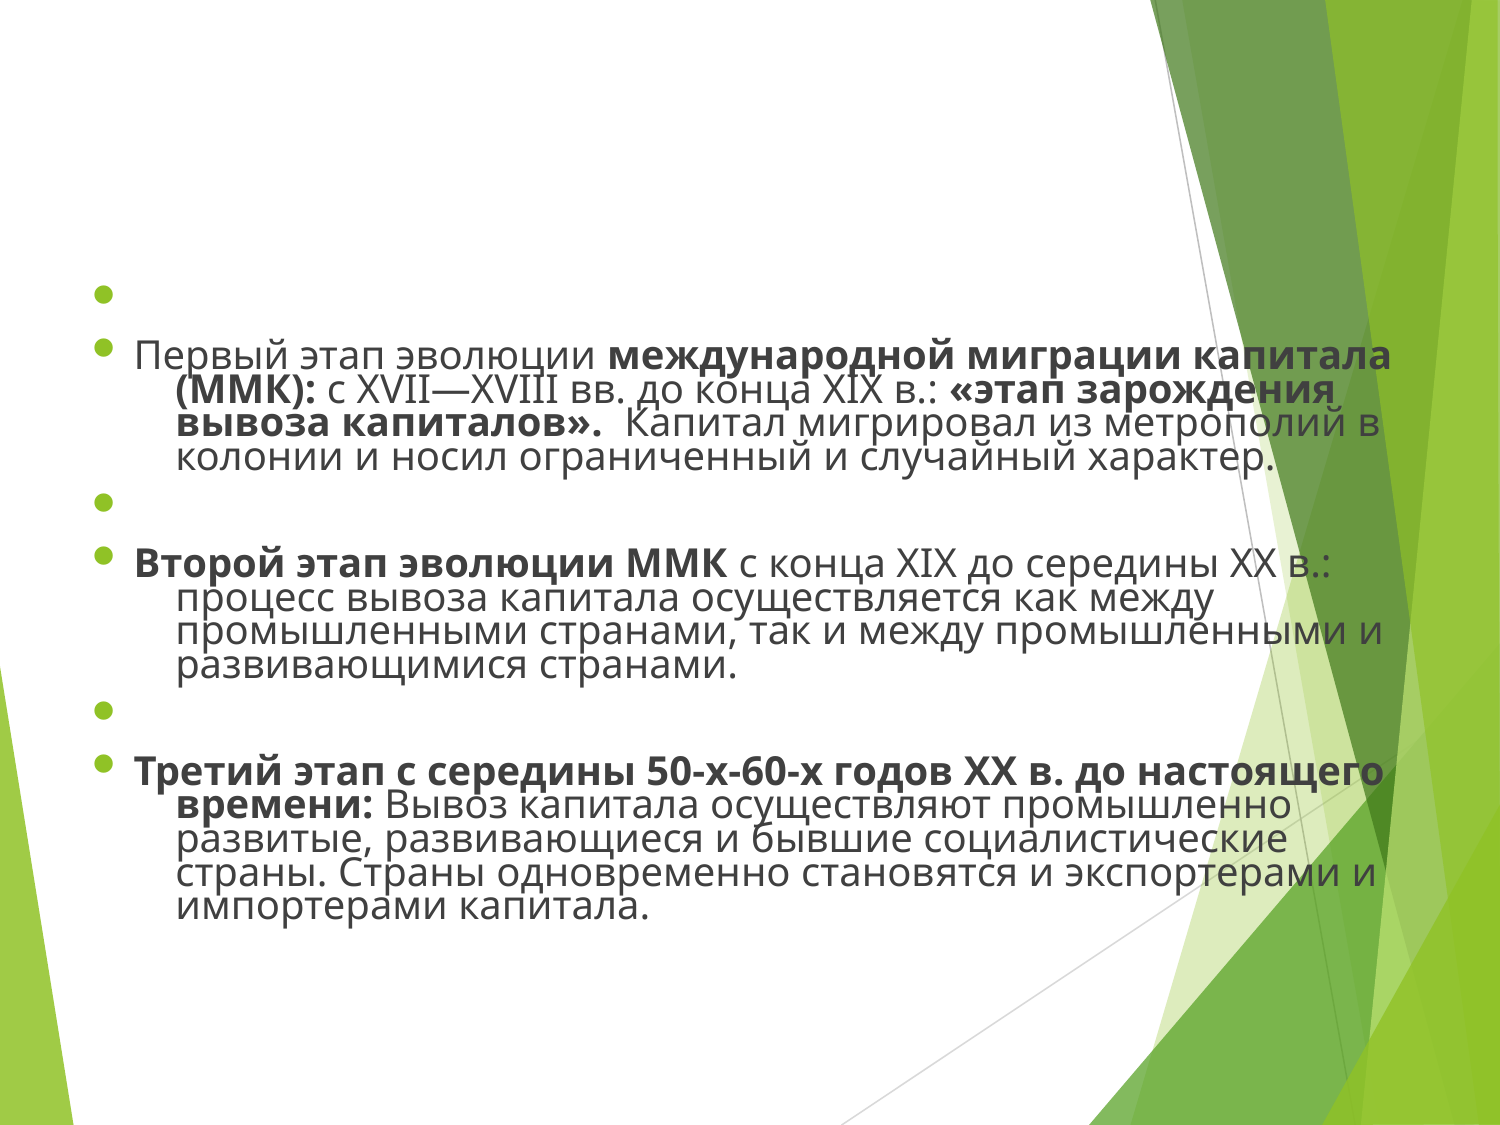

# Первый этап эволюции международной миграции капитала (ММК): с XVII—XVIII вв. до конца XIX в.: «этап зарождения вывоза капиталов». Капитал мигрировал из метрополий в колонии и носил ограниченный и случайный характер.
Второй этап эволюции ММК с конца XIX до середины XX в.: процесс вывоза капитала осуществляется как между промышленными странами, так и между промышленными и развивающимися странами.
Третий этап с середины 50-х-60-х годов XX в. до настоящего времени: Вывоз капитала осуществляют промышленно развитые, развивающиеся и бывшие социалистические страны. Страны одновременно становятся и экспортерами и импортерами капитала.